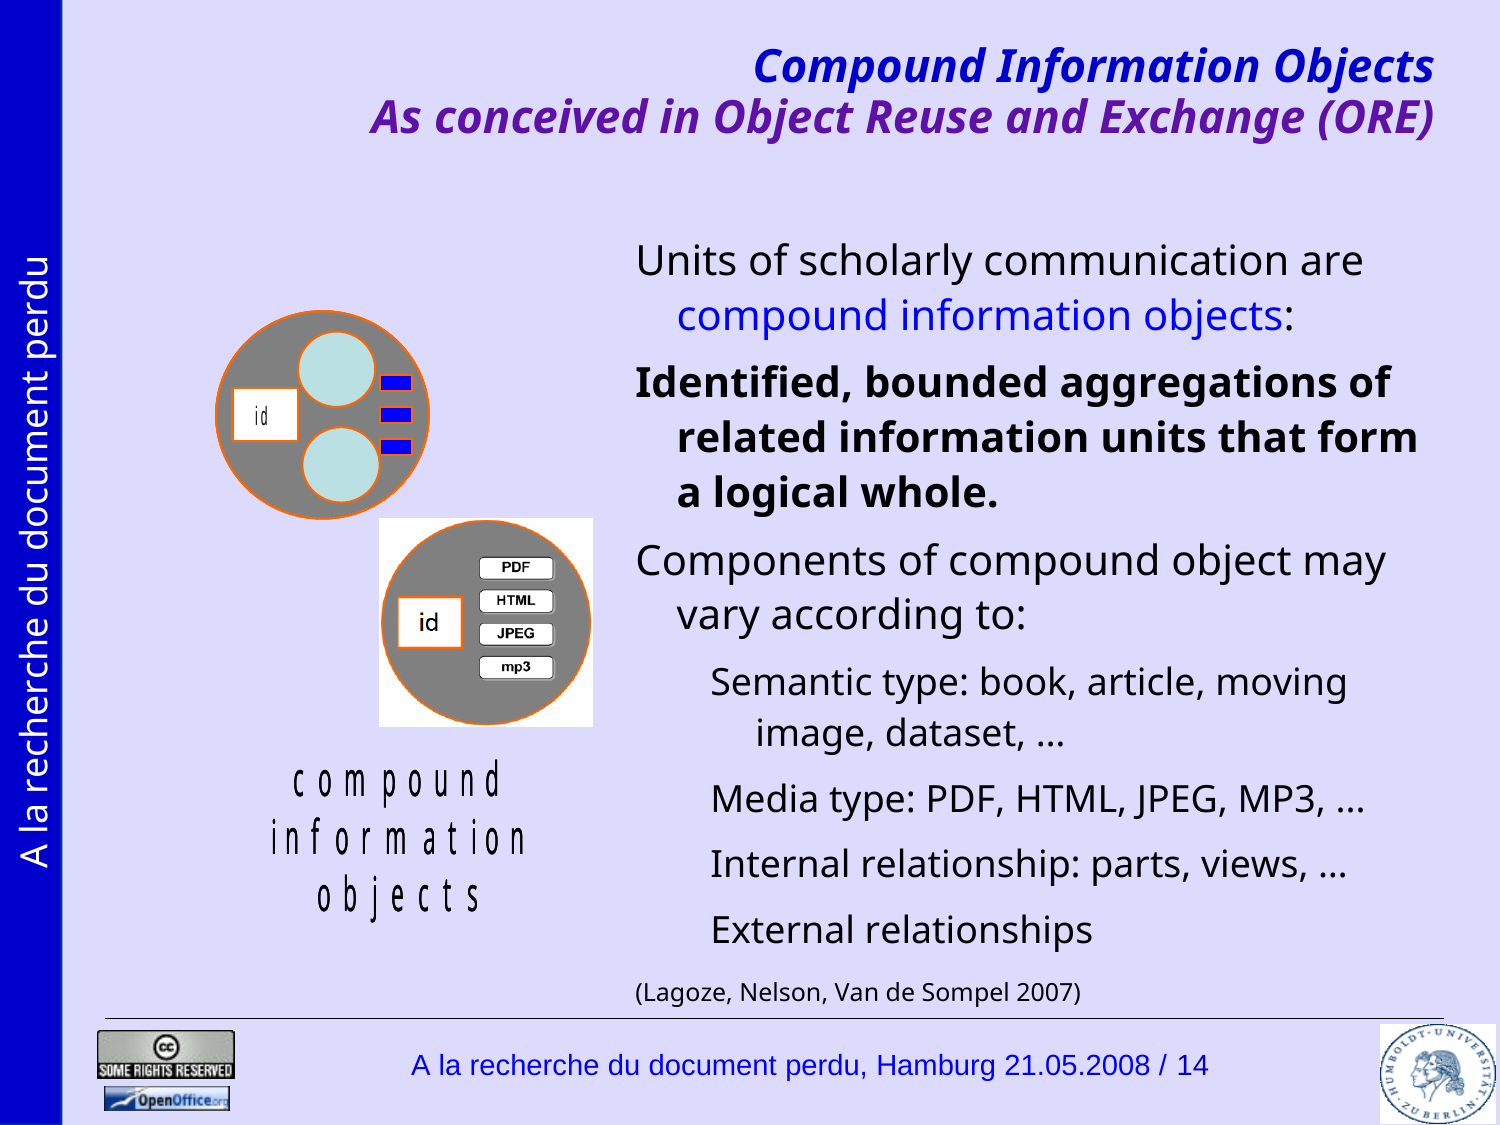

# Compound Information Objects As conceived in Object Reuse and Exchange (ORE)
Units of scholarly communication are compound information objects:
Identified, bounded aggregations of related information units that form a logical whole.
Components of compound object may vary according to:
Semantic type: book, article, moving image, dataset, …
Media type: PDF, HTML, JPEG, MP3, ...
Internal relationship: parts, views, …
External relationships
(Lagoze, Nelson, Van de Sompel 2007)